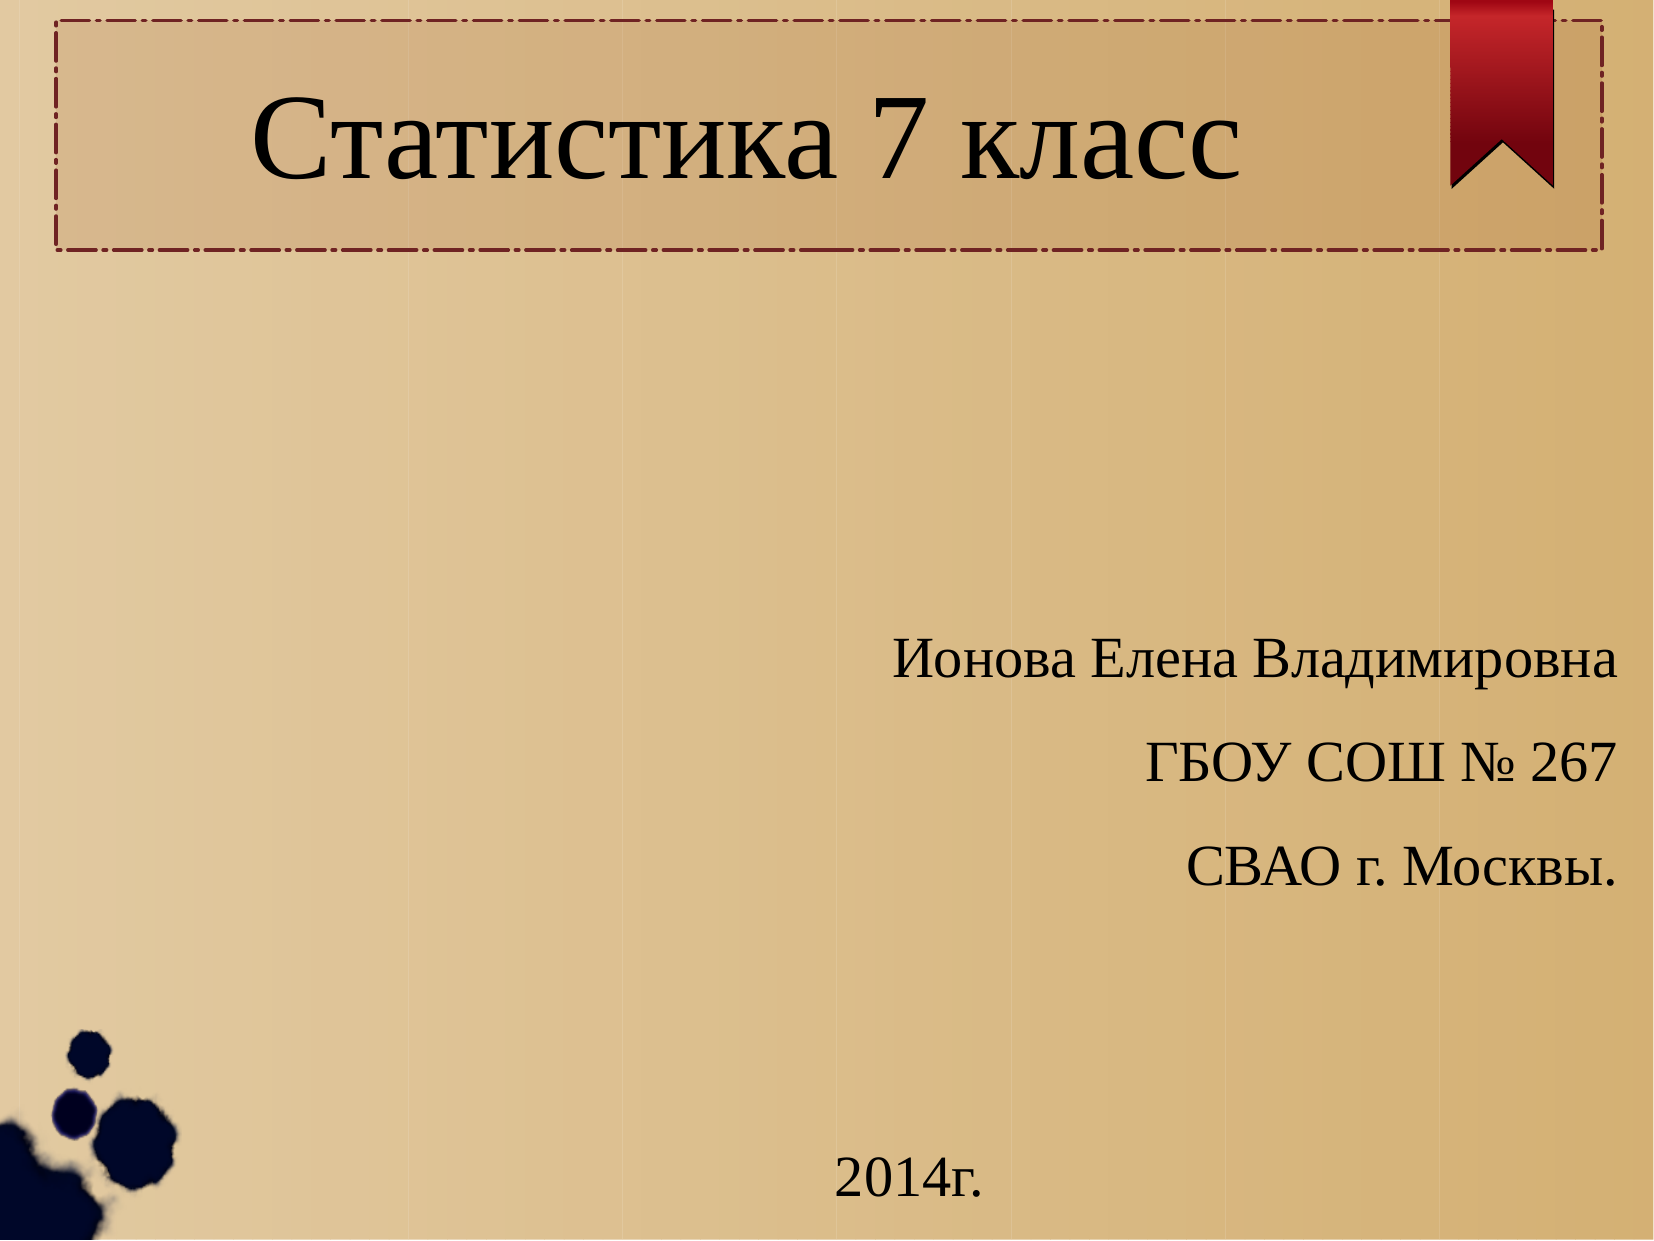

# Статистика 7 класс
Ионова Елена Владимировна
ГБОУ СОШ № 267
СВАО г. Москвы.
2014г.